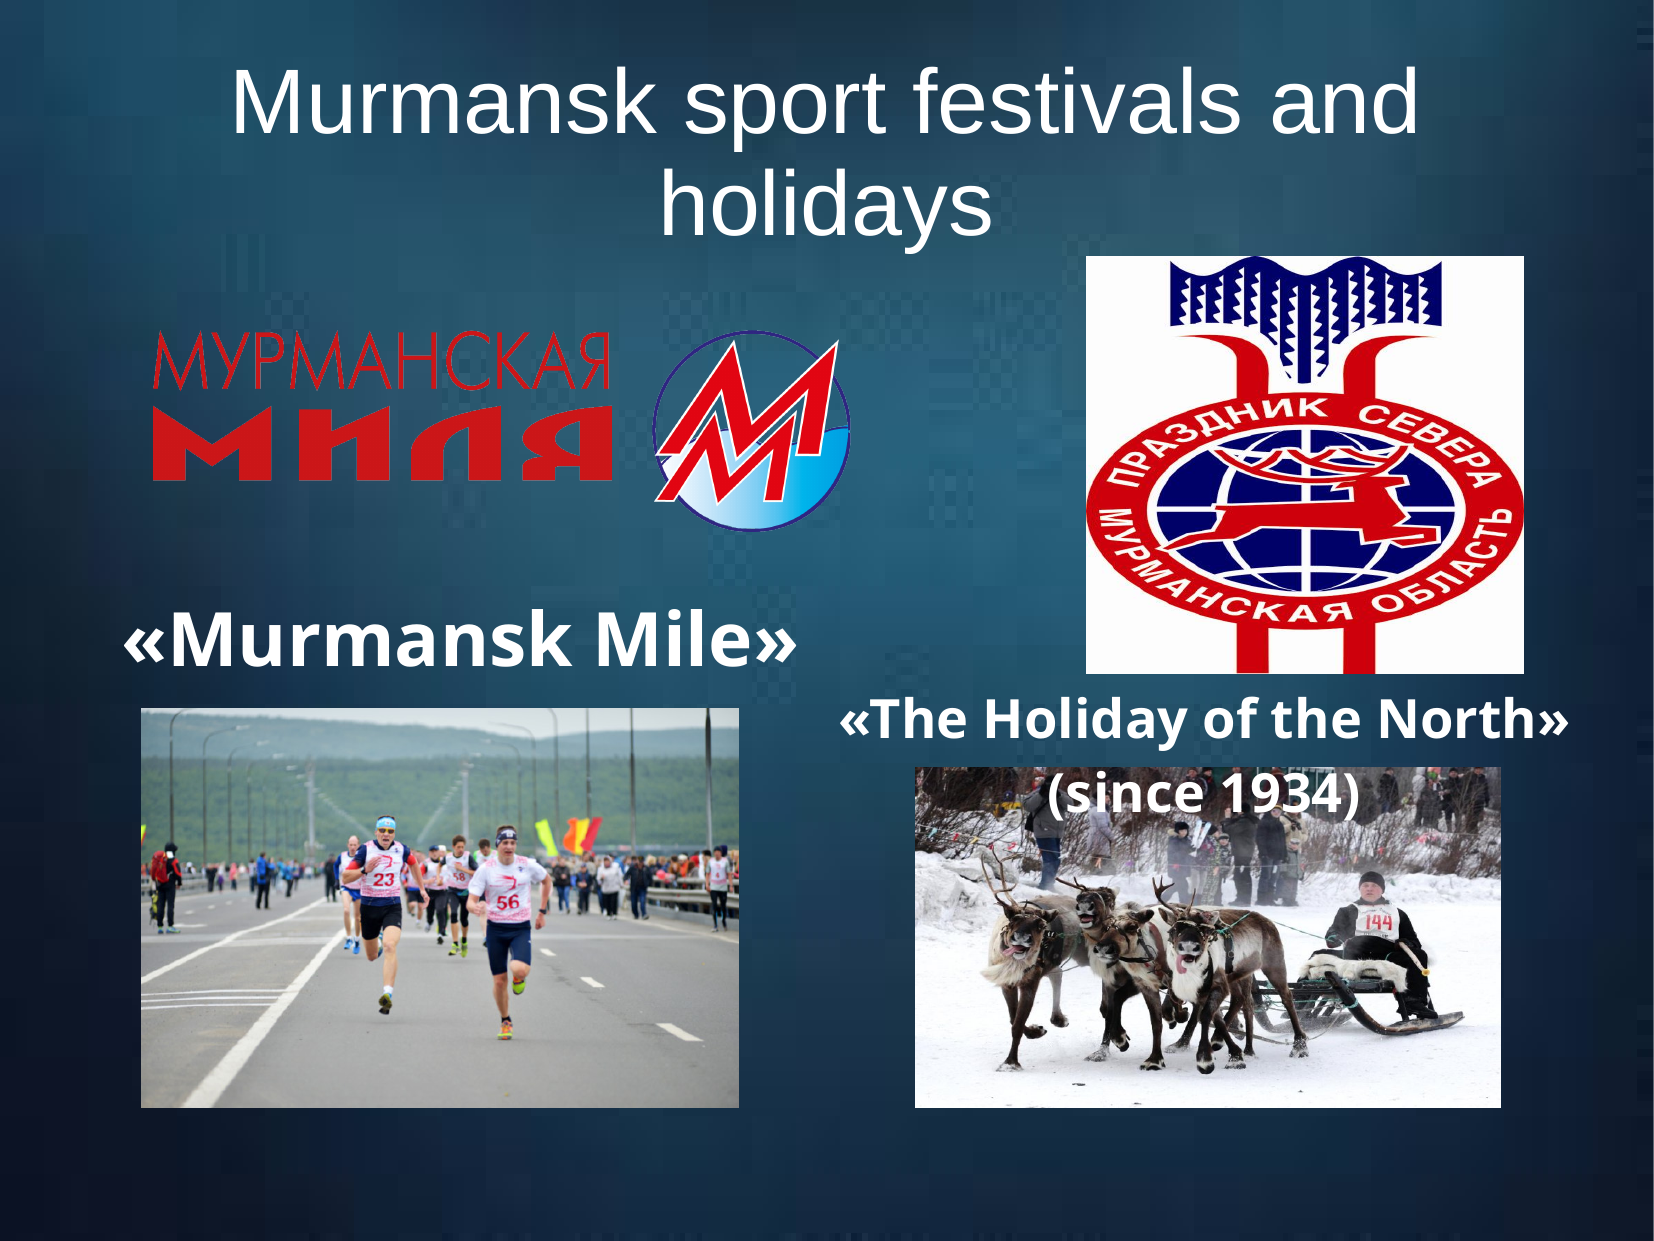

# Murmansk sport festivals and holidays
«Murmansk Mile»
«The Holiday of the North»
(since 1934)